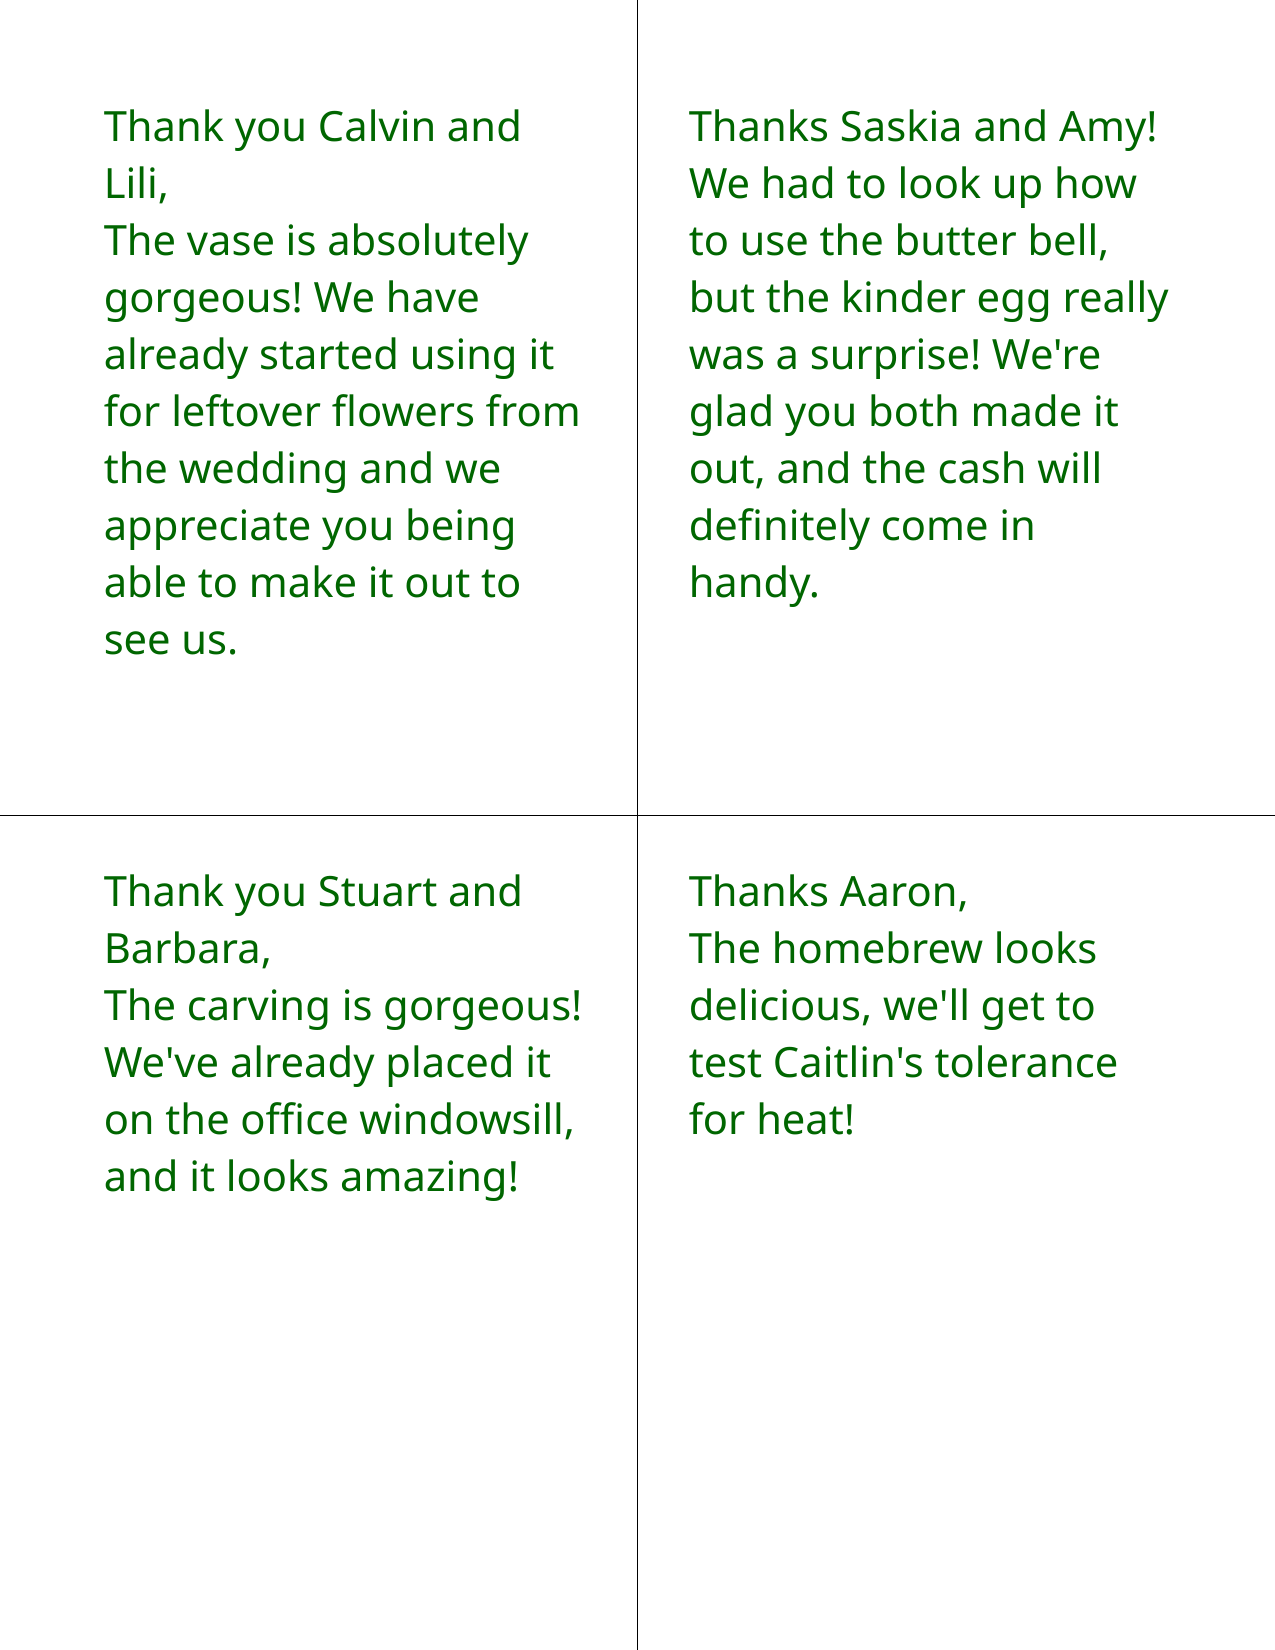

Thank you Calvin and Lili,
The vase is absolutely gorgeous! We have already started using it for leftover flowers from the wedding and we appreciate you being able to make it out to see us.
Thanks Saskia and Amy!
We had to look up how to use the butter bell, but the kinder egg really was a surprise! We're glad you both made it out, and the cash will definitely come in handy.
Thank you Stuart and Barbara,
The carving is gorgeous! We've already placed it on the office windowsill, and it looks amazing!
Thanks Aaron,
The homebrew looks delicious, we'll get to test Caitlin's tolerance for heat!